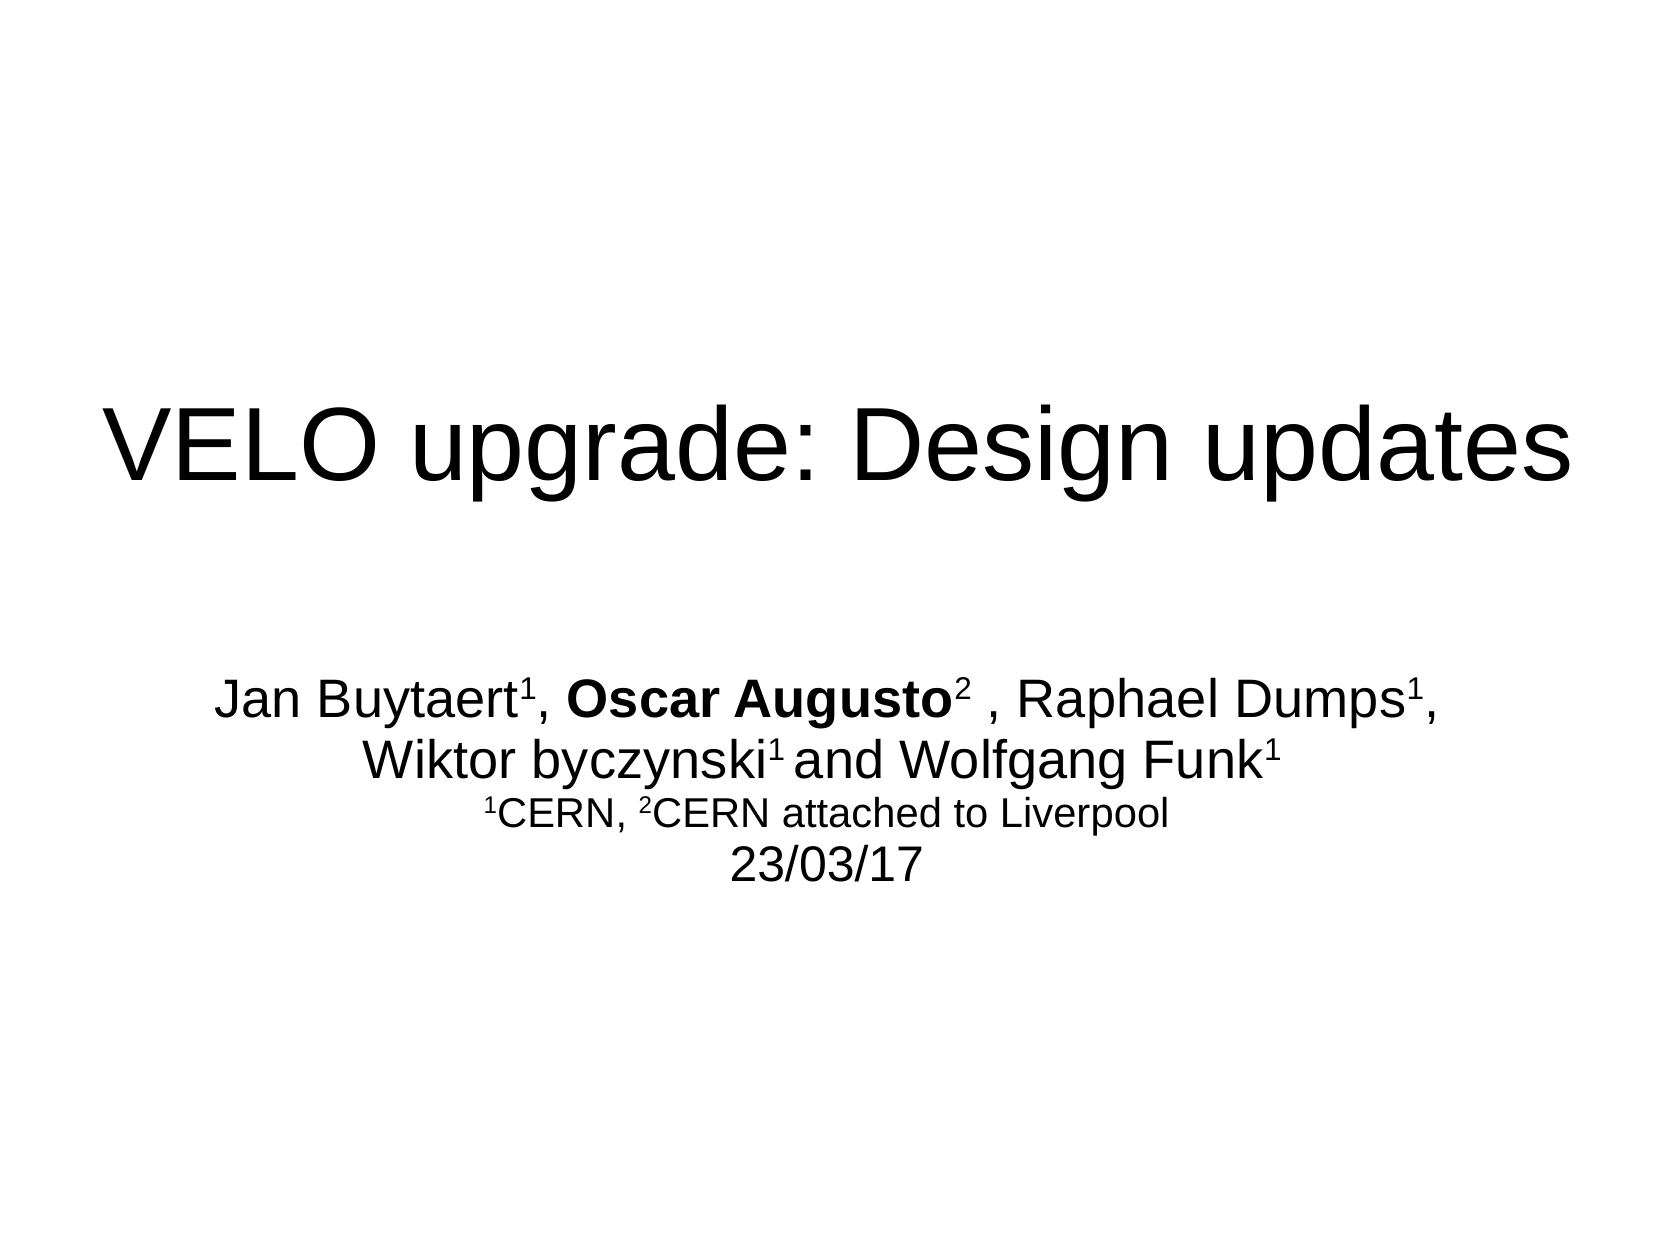

VELO upgrade: Design updates
Jan Buytaert1, Oscar Augusto2 , Raphael Dumps1,
Wiktor byczynski1 and Wolfgang Funk1
1CERN, 2CERN attached to Liverpool
23/03/17